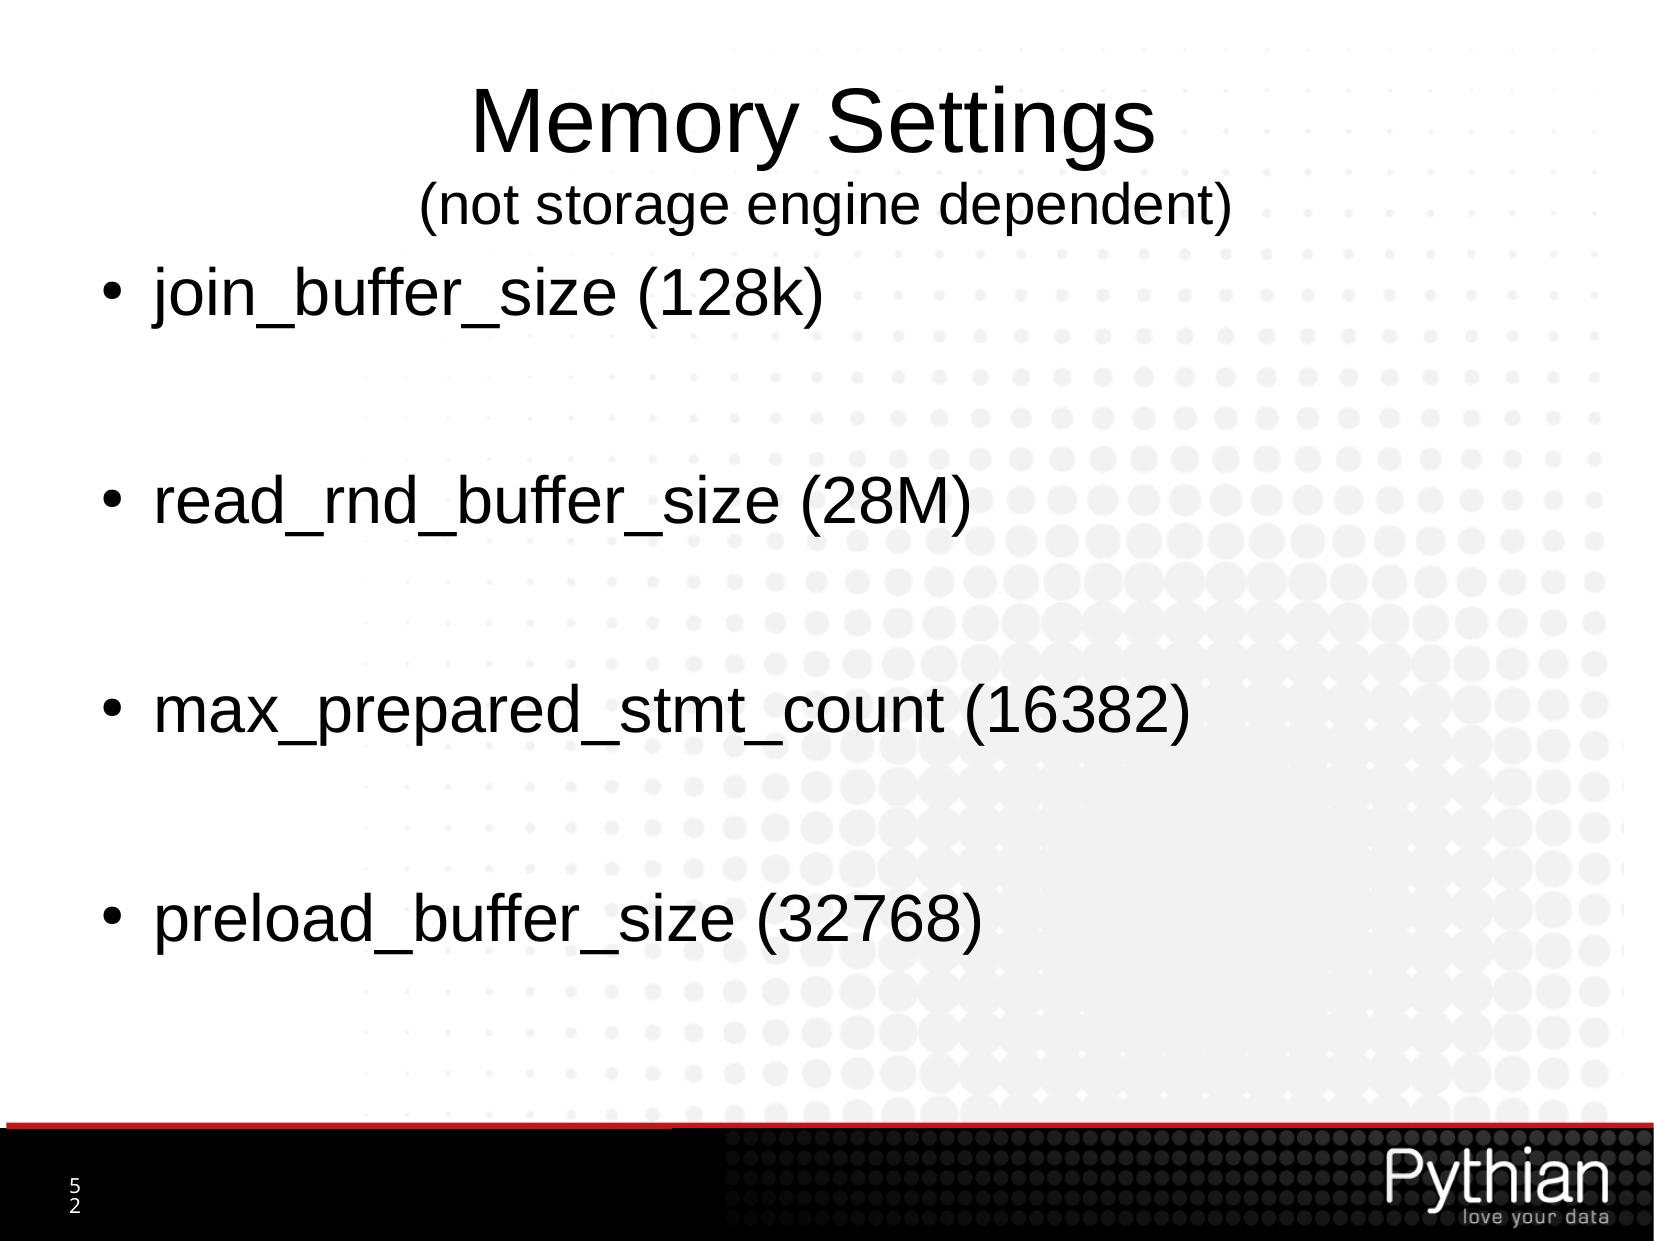

# Memory Settings (not storage engine dependent)
join_buffer_size (128k)
read_rnd_buffer_size (28M)
max_prepared_stmt_count (16382)
preload_buffer_size (32768)